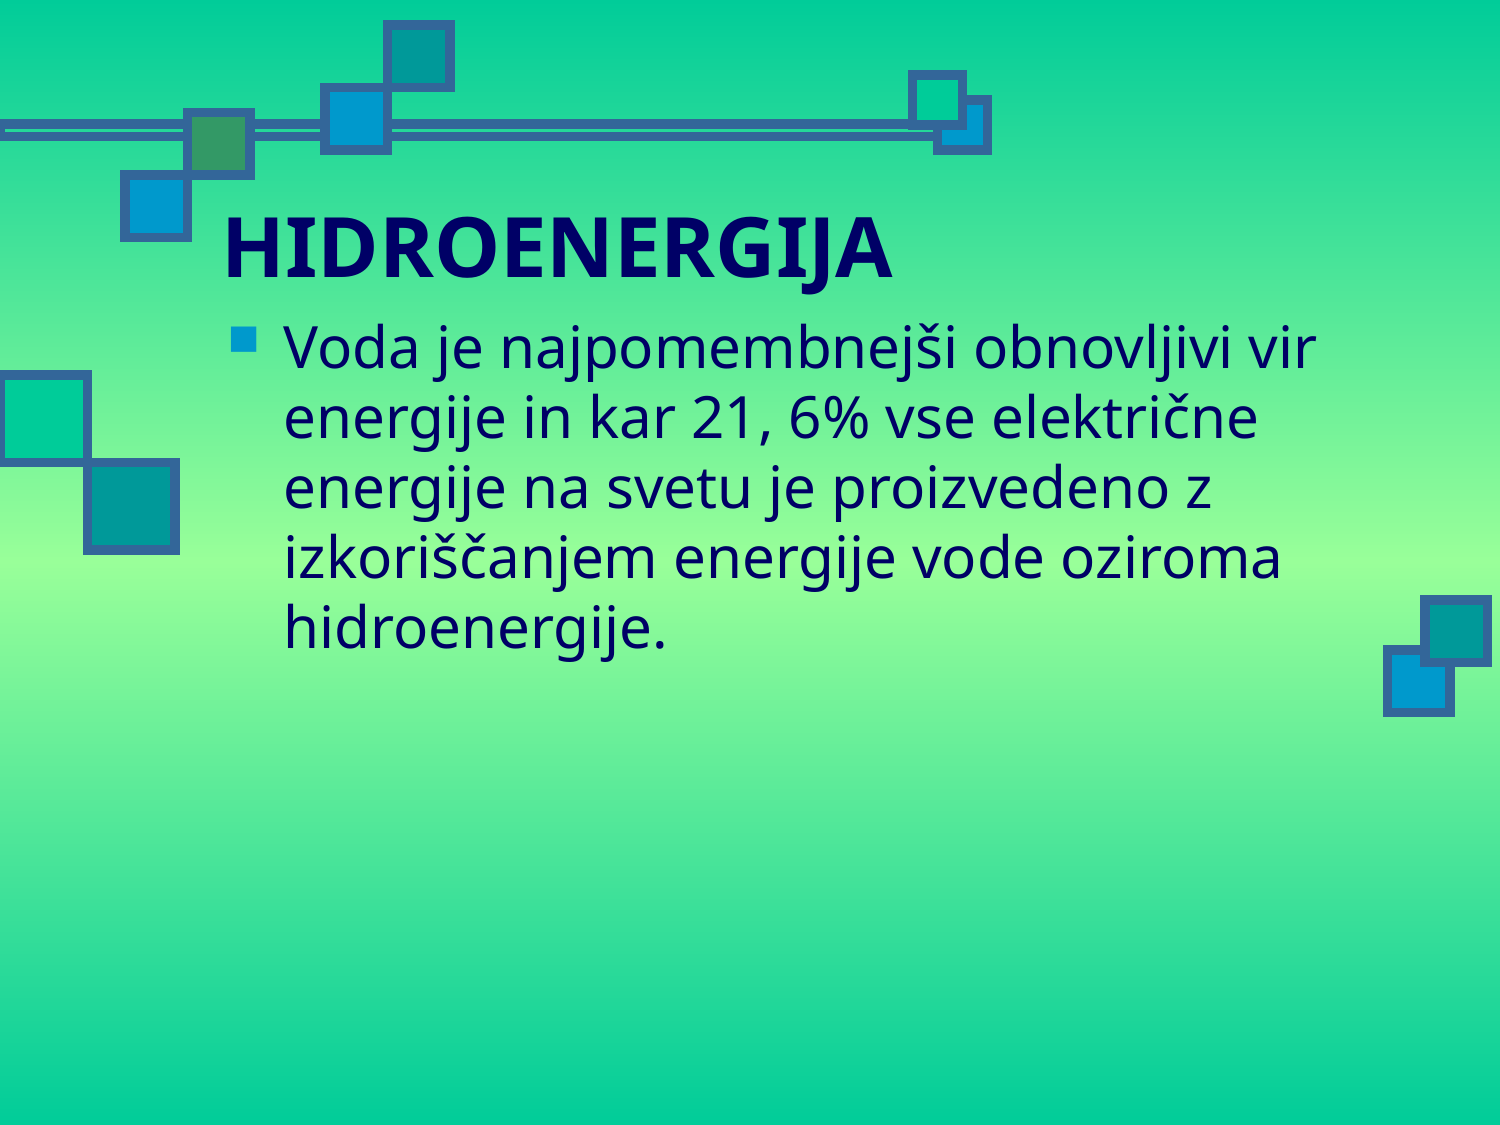

# HIDROENERGIJA
Voda je najpomembnejši obnovljivi vir energije in kar 21, 6% vse električne energije na svetu je proizvedeno z izkoriščanjem energije vode oziroma hidroenergije.